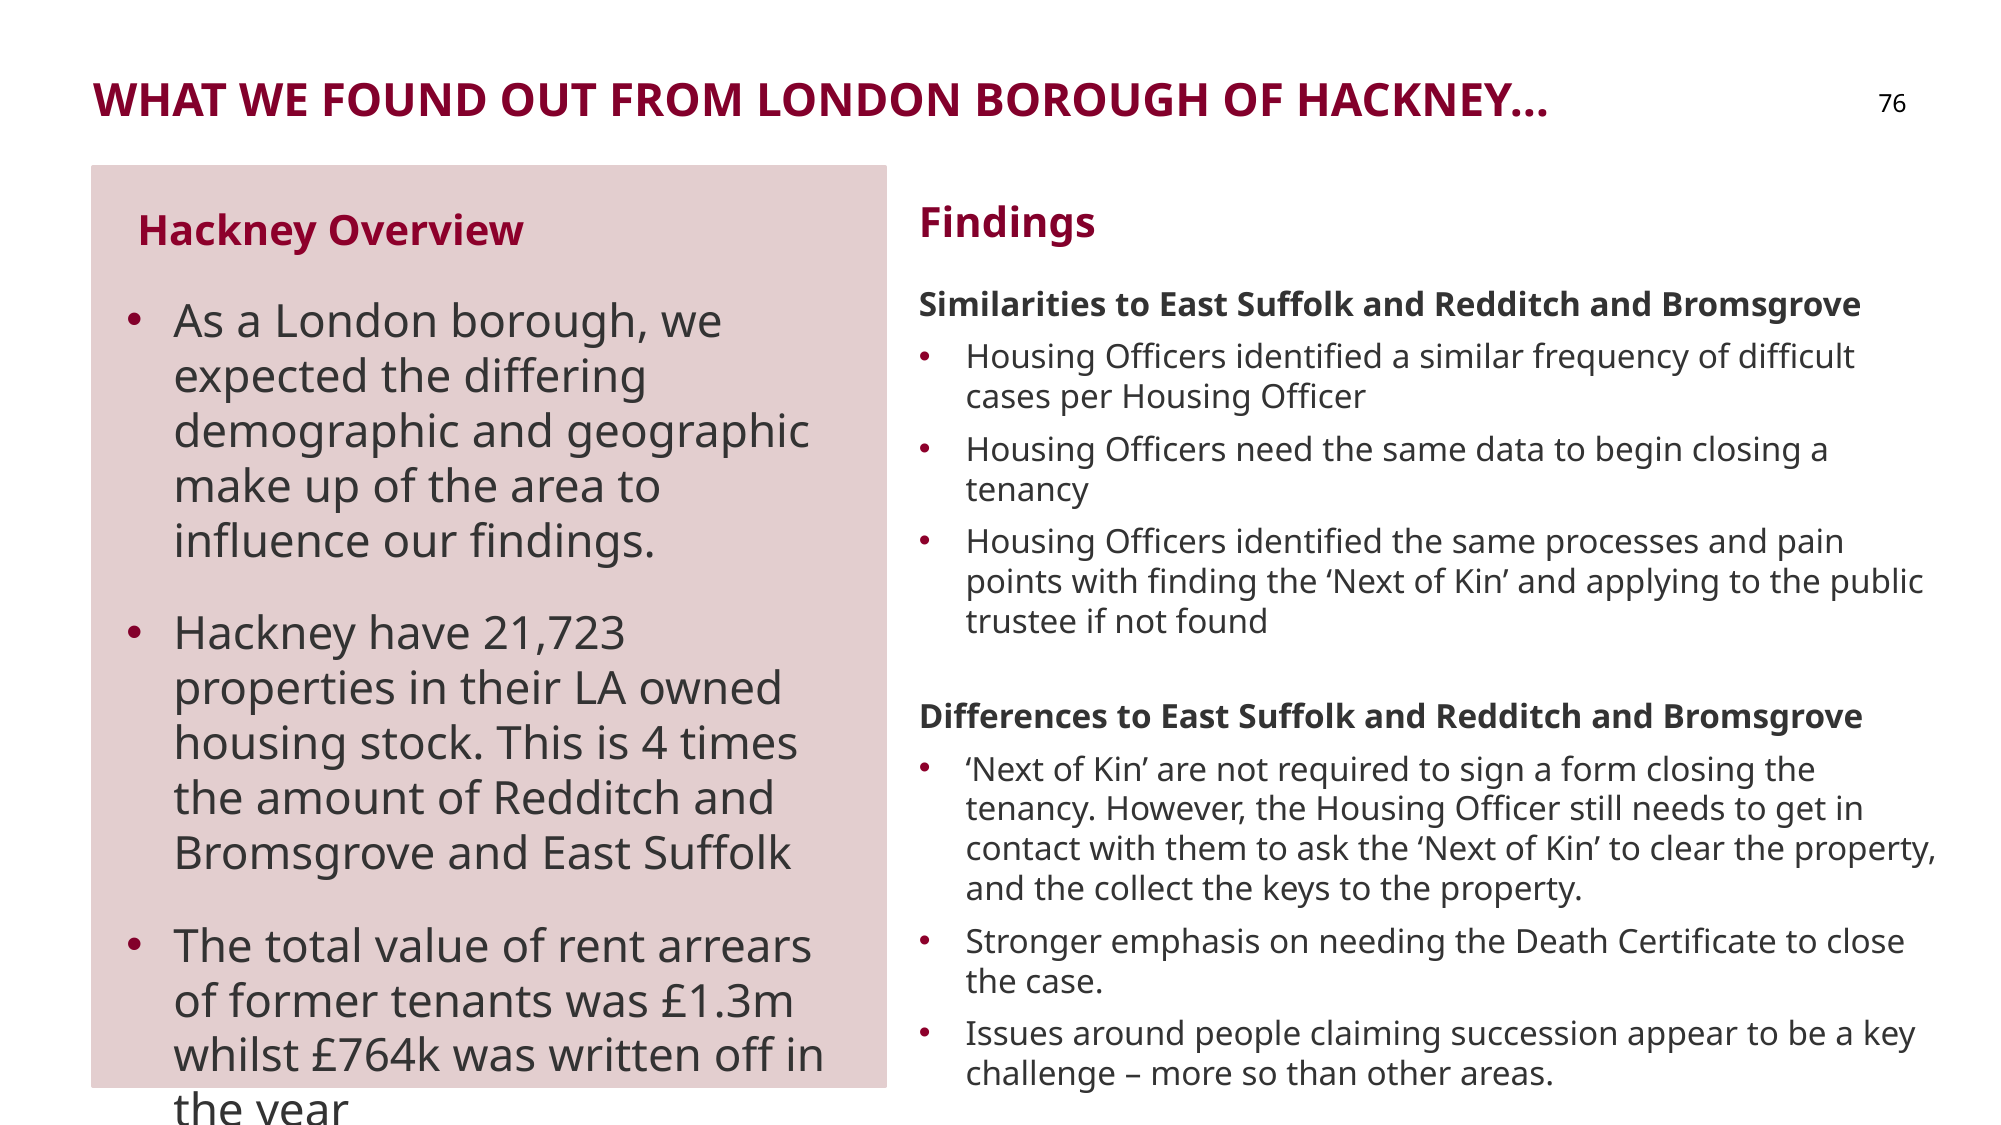

# WHAT WE FOUND OUT FROM LONDON BOROUGH OF HACKNEY…
Findings
Similarities to East Suffolk and Redditch and Bromsgrove
Housing Officers identified a similar frequency of difficult cases per Housing Officer
Housing Officers need the same data to begin closing a tenancy
Housing Officers identified the same processes and pain points with finding the ‘Next of Kin’ and applying to the public trustee if not found
Differences to East Suffolk and Redditch and Bromsgrove
‘Next of Kin’ are not required to sign a form closing the tenancy. However, the Housing Officer still needs to get in contact with them to ask the ‘Next of Kin’ to clear the property, and the collect the keys to the property.
Stronger emphasis on needing the Death Certificate to close the case.
Issues around people claiming succession appear to be a key challenge – more so than other areas.
 Hackney Overview
As a London borough, we expected the differing demographic and geographic make up of the area to influence our findings.
Hackney have 21,723 properties in their LA owned housing stock. This is 4 times the amount of Redditch and Bromsgrove and East Suffolk
The total value of rent arrears of former tenants was £1.3m whilst £764k was written off in the year